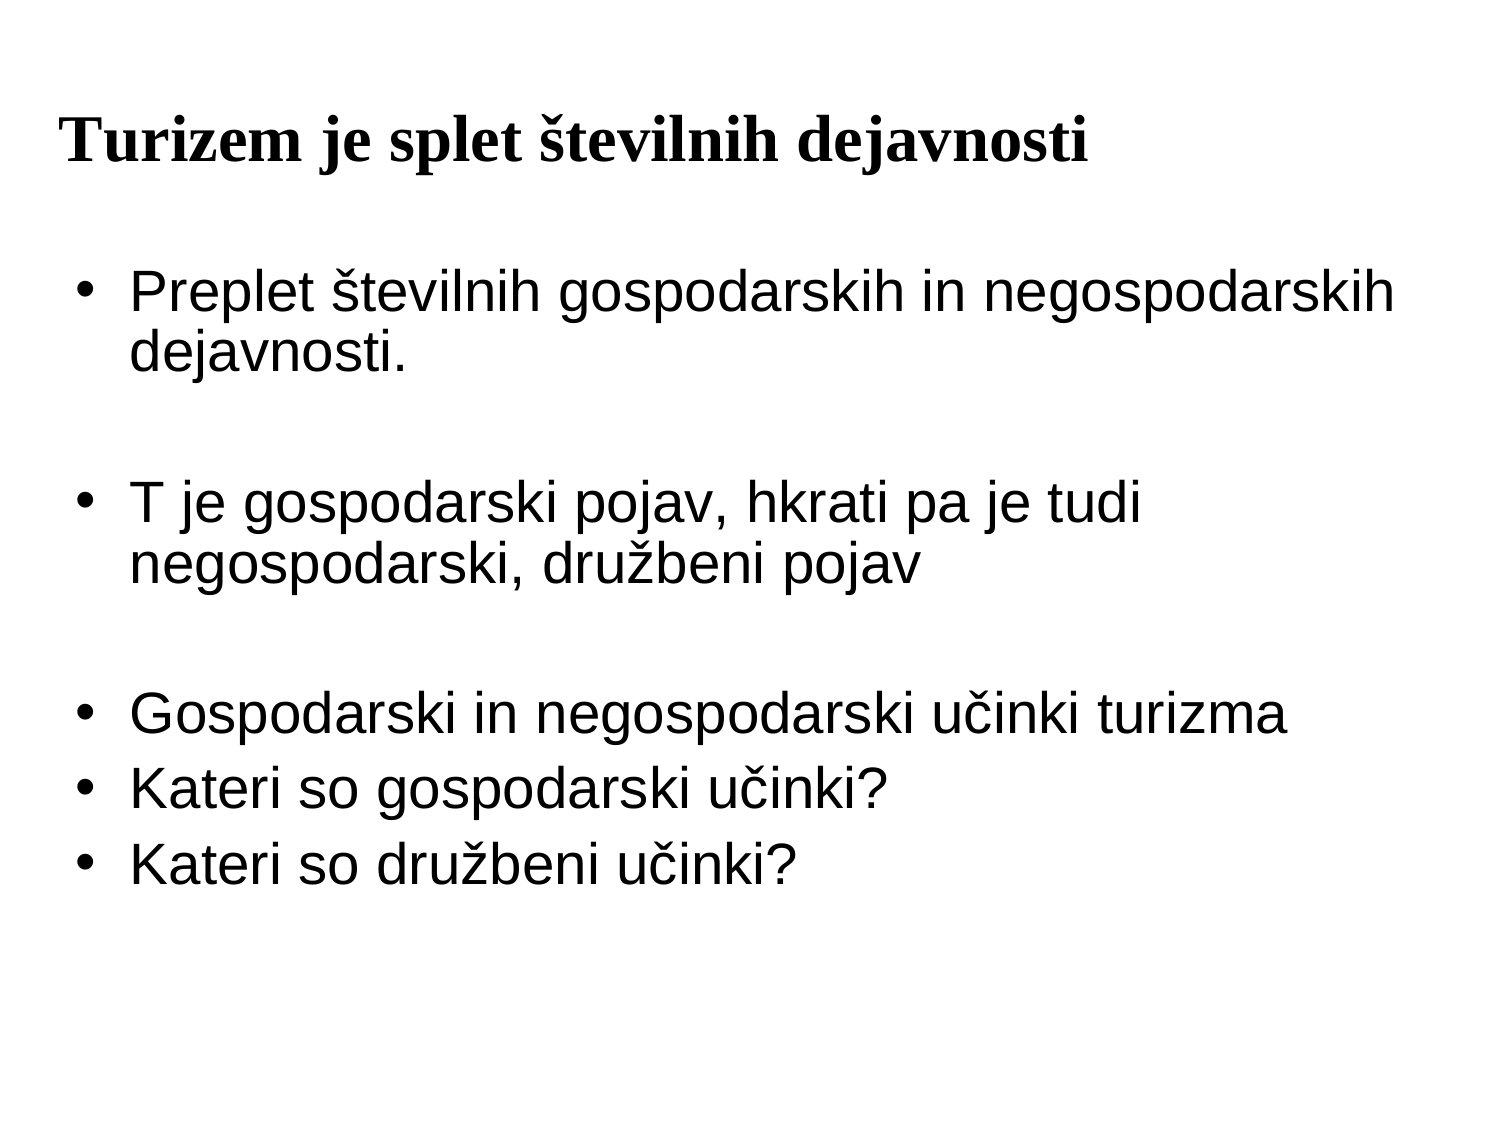

# Turizem je splet številnih dejavnosti
Preplet številnih gospodarskih in negospodarskih dejavnosti.
T je gospodarski pojav, hkrati pa je tudi negospodarski, družbeni pojav
Gospodarski in negospodarski učinki turizma
Kateri so gospodarski učinki?
Kateri so družbeni učinki?